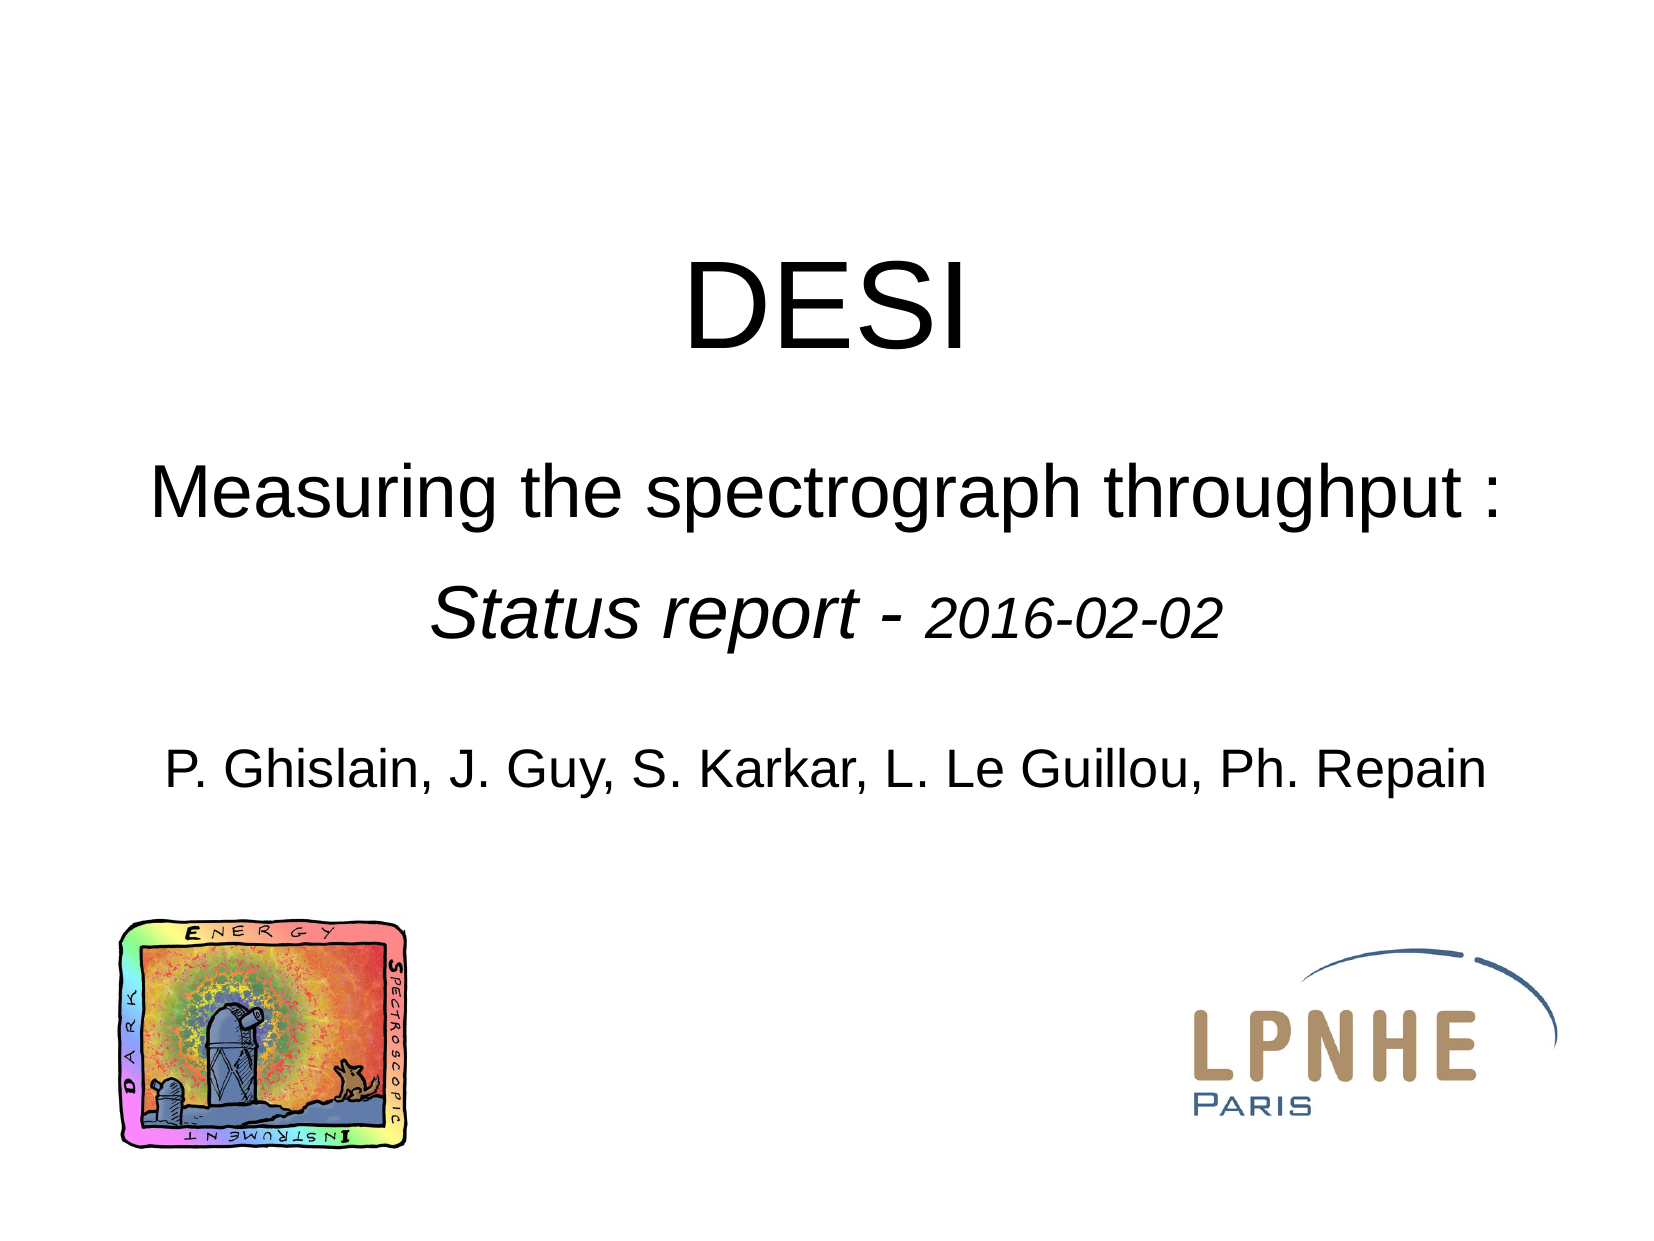

# DESI
Measuring the spectrograph throughput :
Status report - 2016-02-02
P. Ghislain, J. Guy, S. Karkar, L. Le Guillou, Ph. Repain